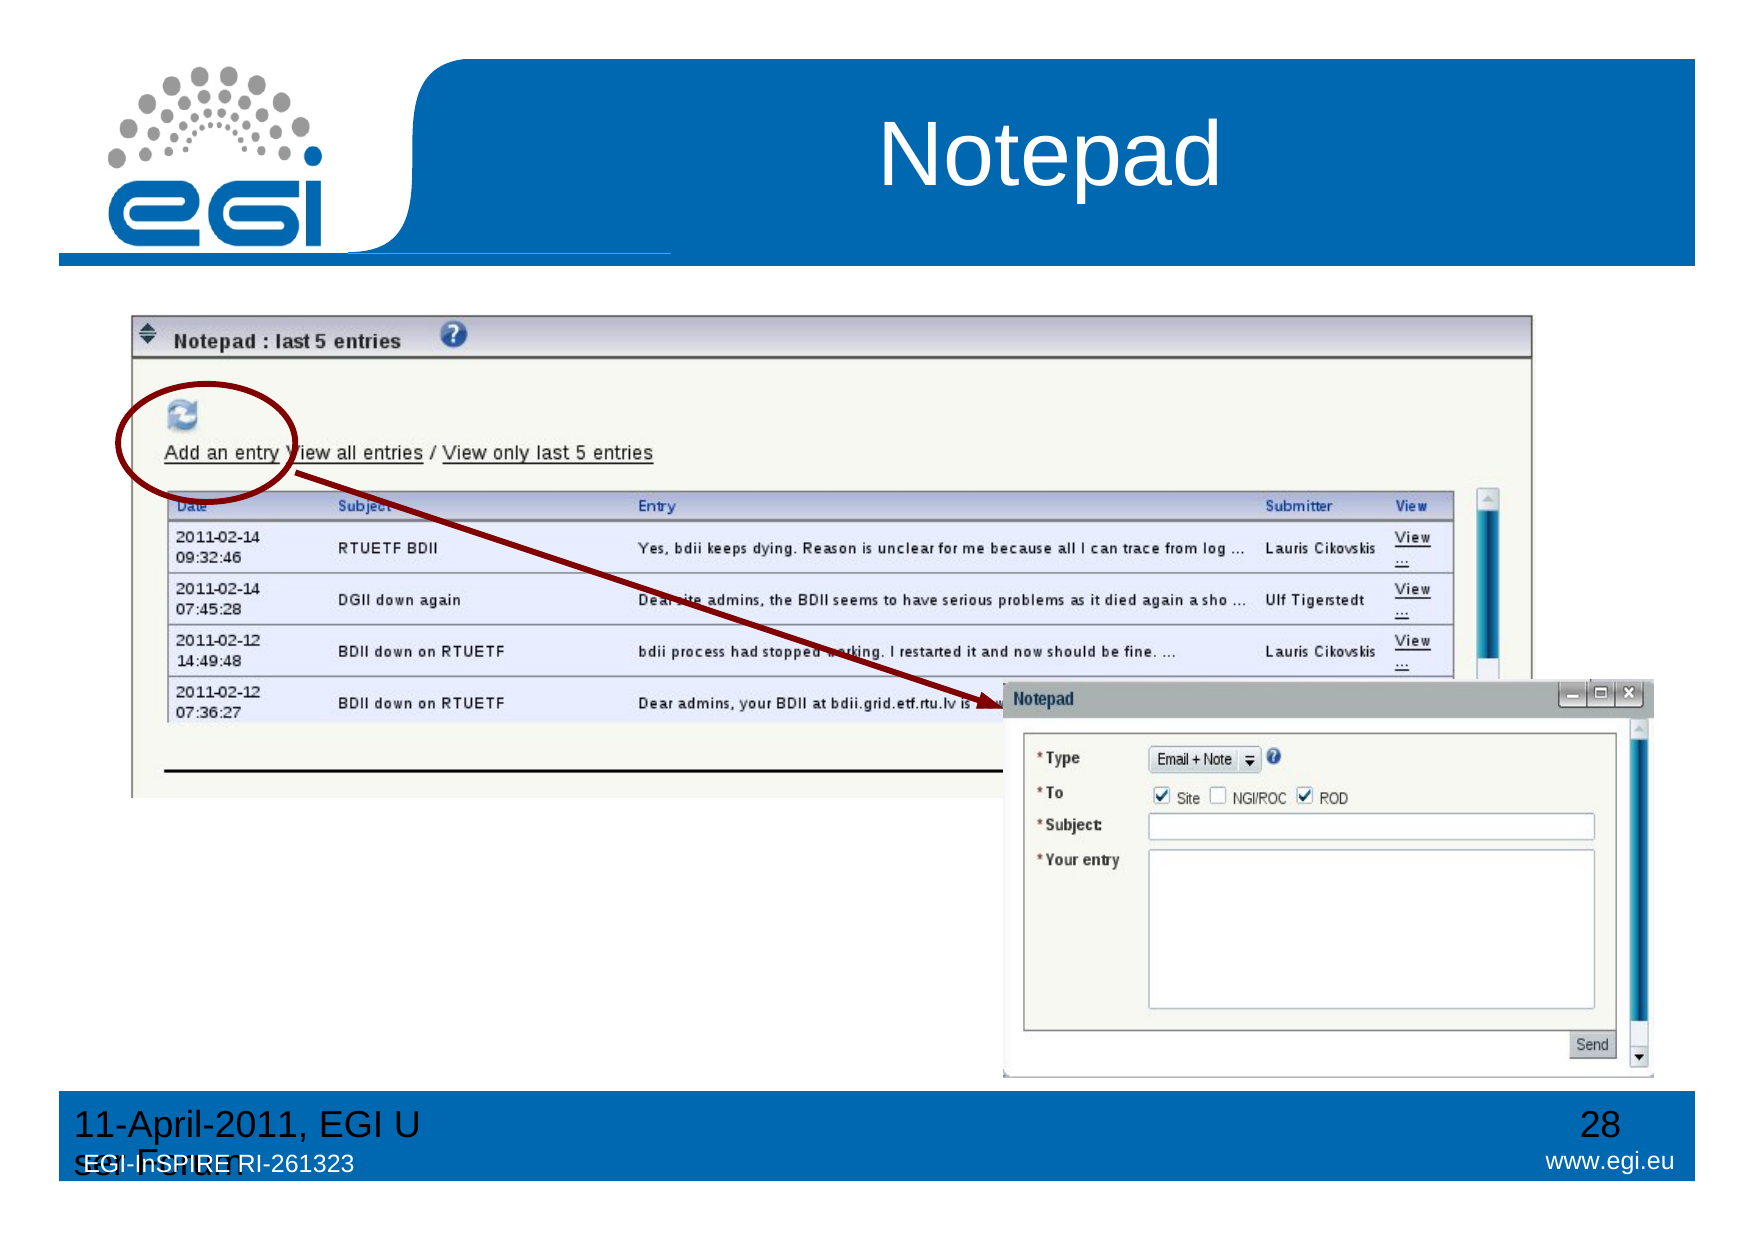

# Notepad
11-April-2011, EGI User Forum
28
Training Guide